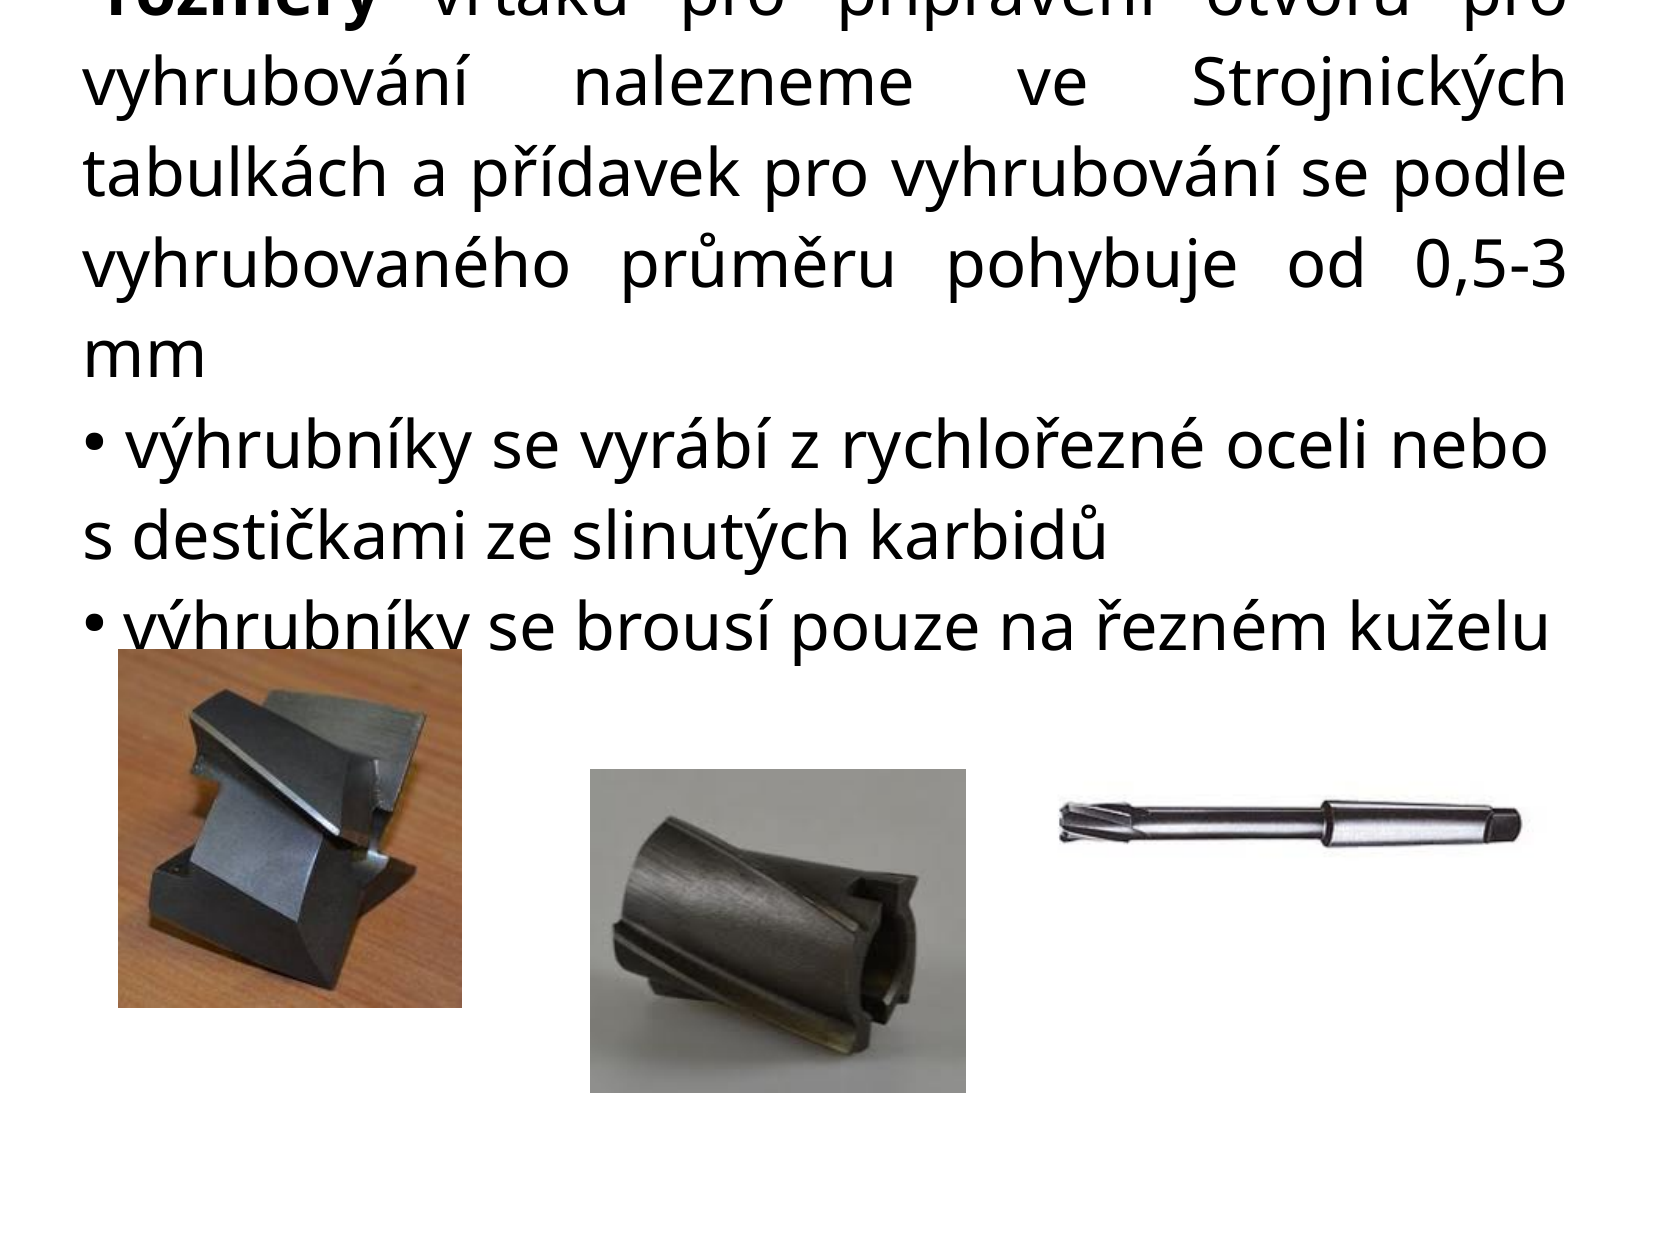

# rozměry vrtáku pro připravení otvoru pro vyhrubování nalezneme ve Strojnických tabulkách a přídavek pro vyhrubování se podle vyhrubovaného průměru pohybuje od 0,5-3 mm
 výhrubníky se vyrábí z rychlořezné oceli nebo
s destičkami ze slinutých karbidů
 výhrubníky se brousí pouze na řezném kuželu